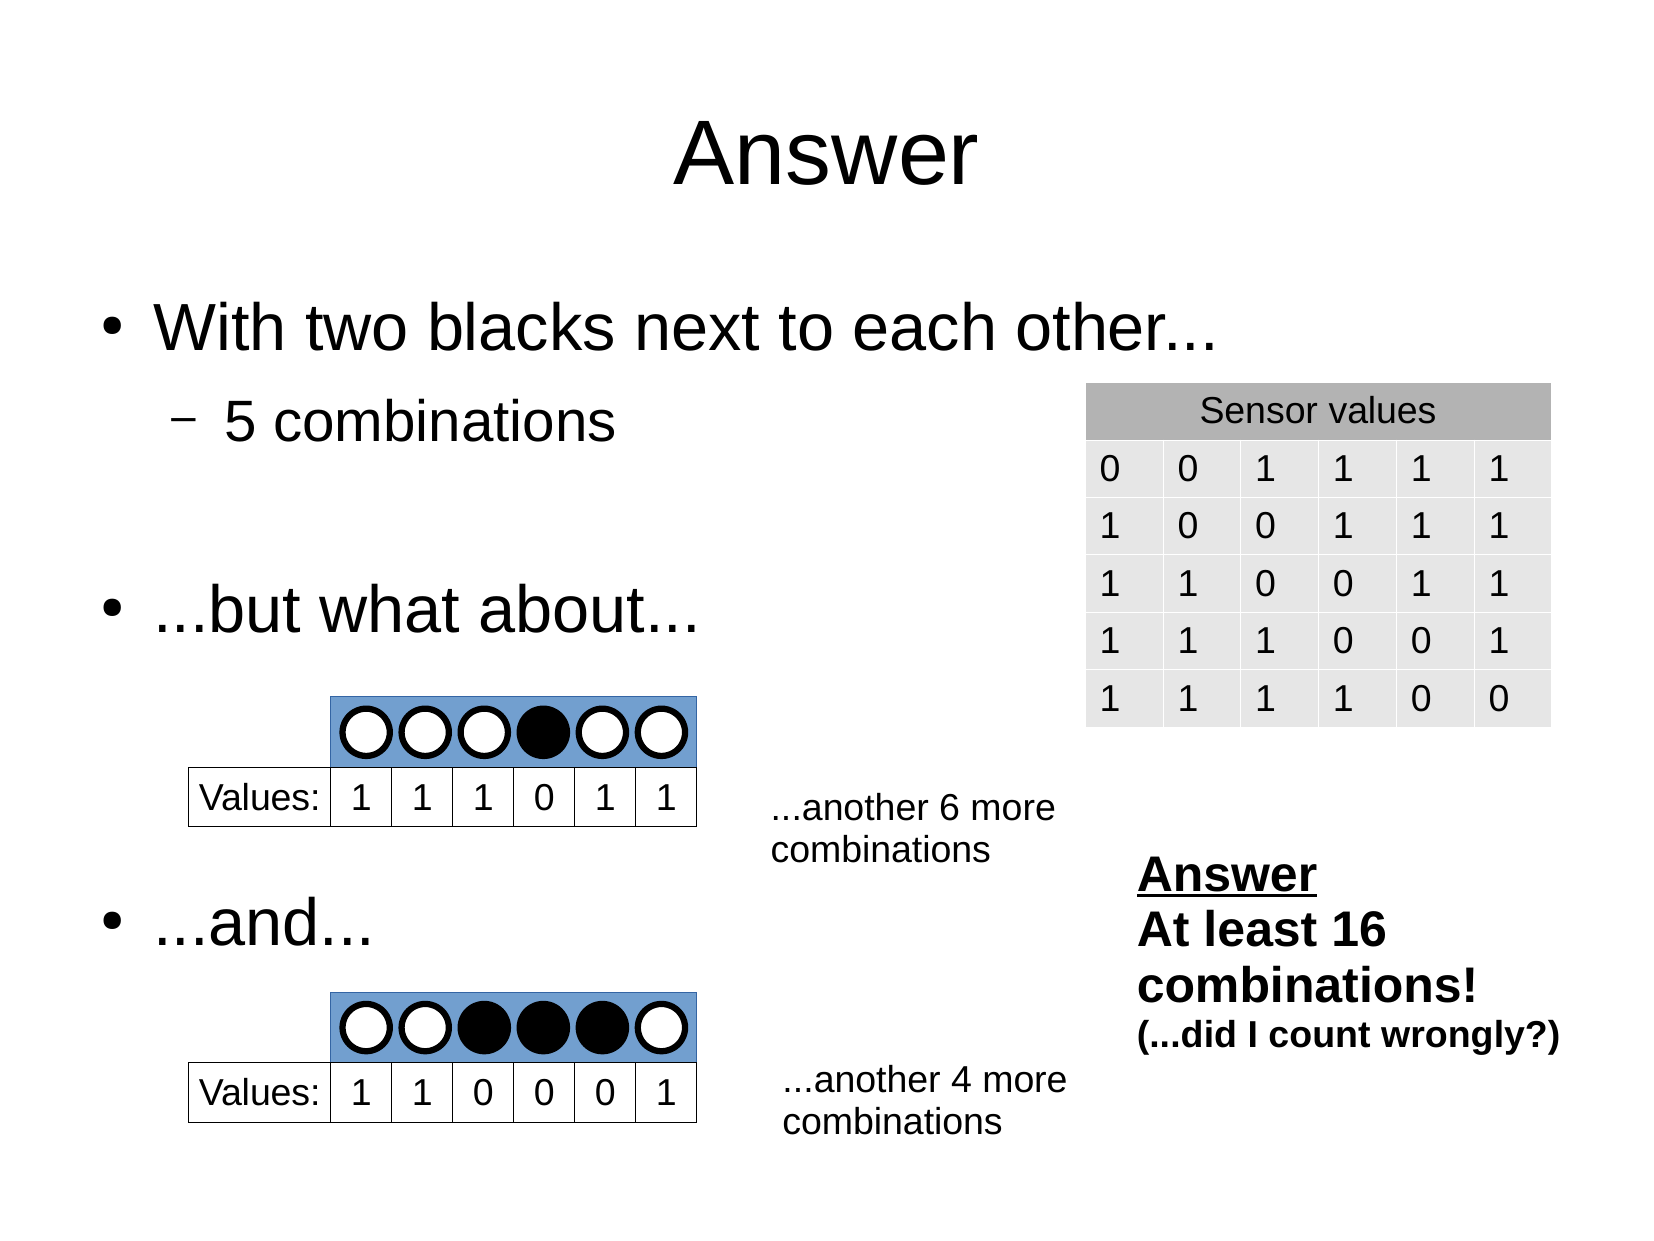

# Answer
With two blacks next to each other...
5 combinations
...but what about...
...and...
| Sensor values | | | | | |
| --- | --- | --- | --- | --- | --- |
| 0 | 0 | 1 | 1 | 1 | 1 |
| 1 | 0 | 0 | 1 | 1 | 1 |
| 1 | 1 | 0 | 0 | 1 | 1 |
| 1 | 1 | 1 | 0 | 0 | 1 |
| 1 | 1 | 1 | 1 | 0 | 0 |
Values:
1
1
1
0
1
1
...another 6 more combinations
Answer
At least 16 combinations!
(...did I count wrongly?)
Values:
1
1
0
0
0
1
...another 4 more combinations